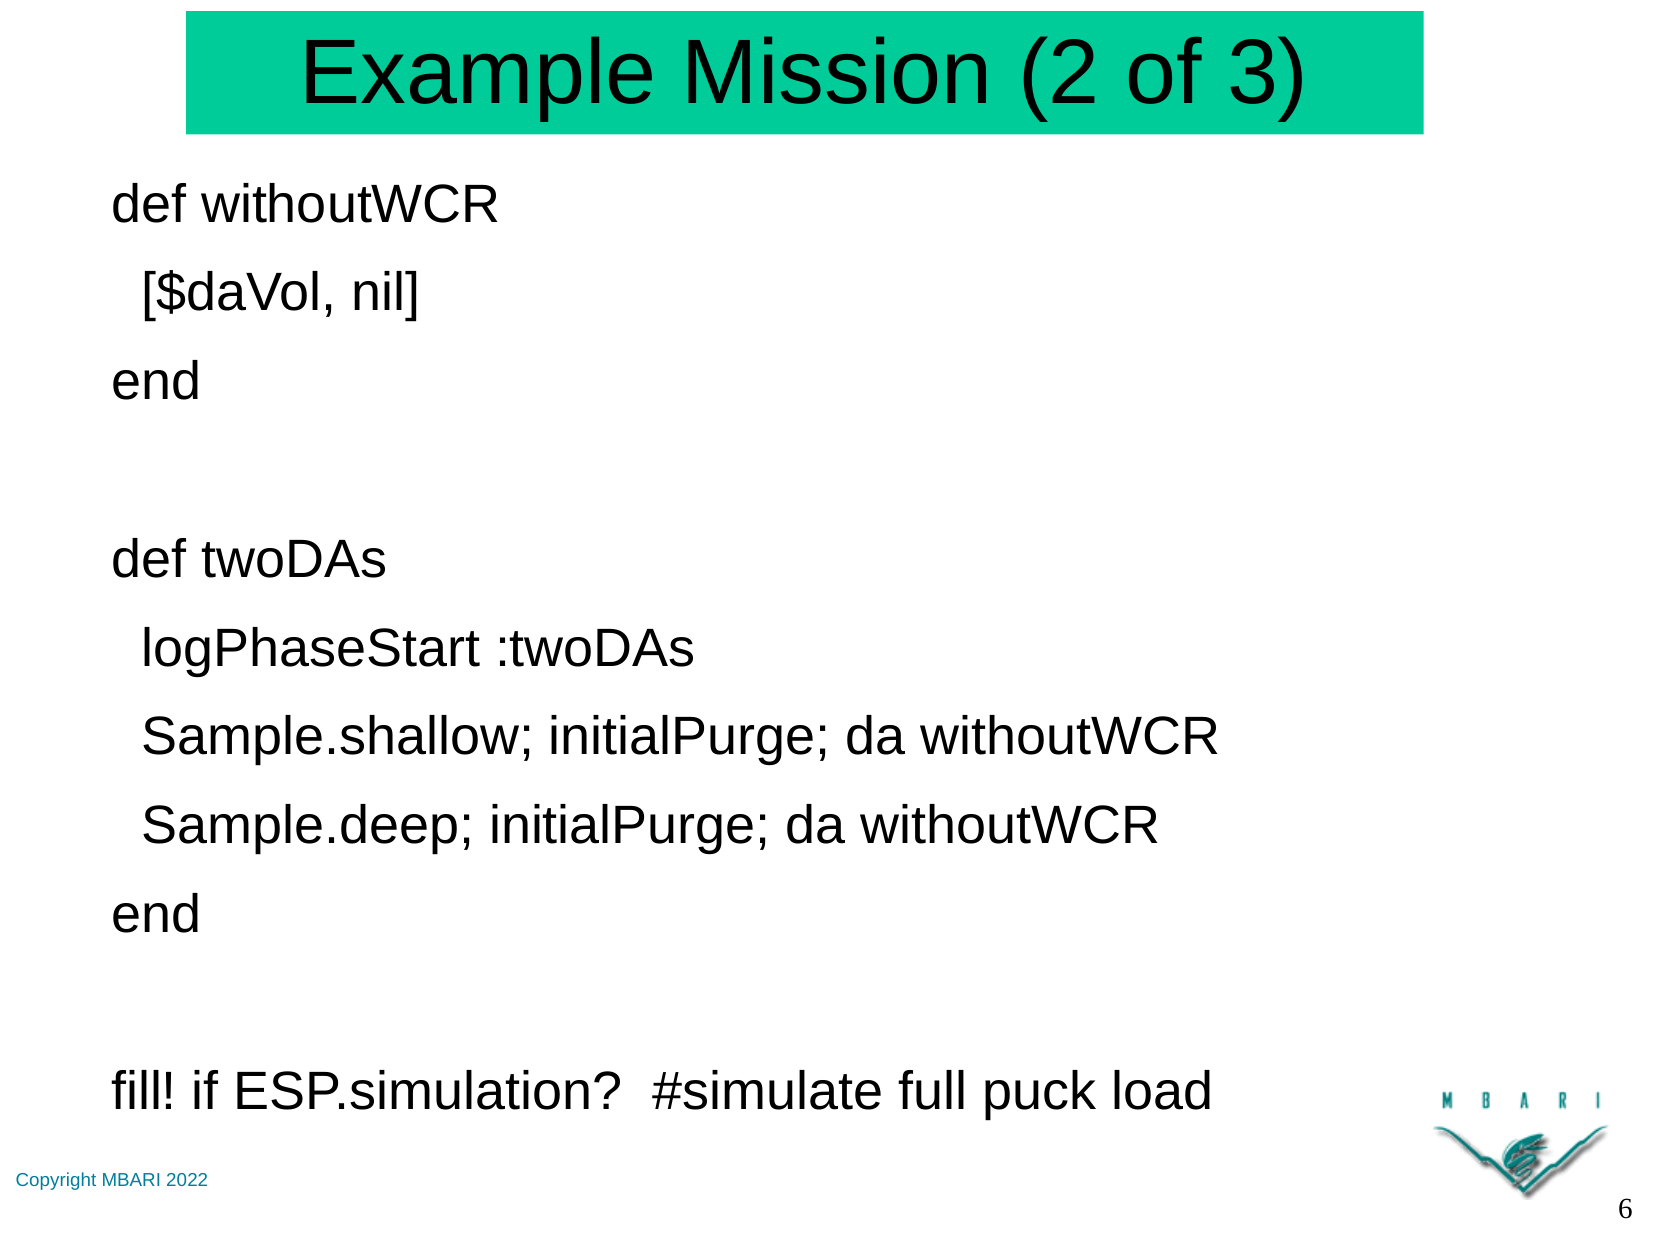

# Example Mission (2 of 3)
def withoutWCR
 [$daVol, nil]
end
def twoDAs
 logPhaseStart :twoDAs
 Sample.shallow; initialPurge; da withoutWCR
 Sample.deep; initialPurge; da withoutWCR
end
fill! if ESP.simulation? #simulate full puck load
6